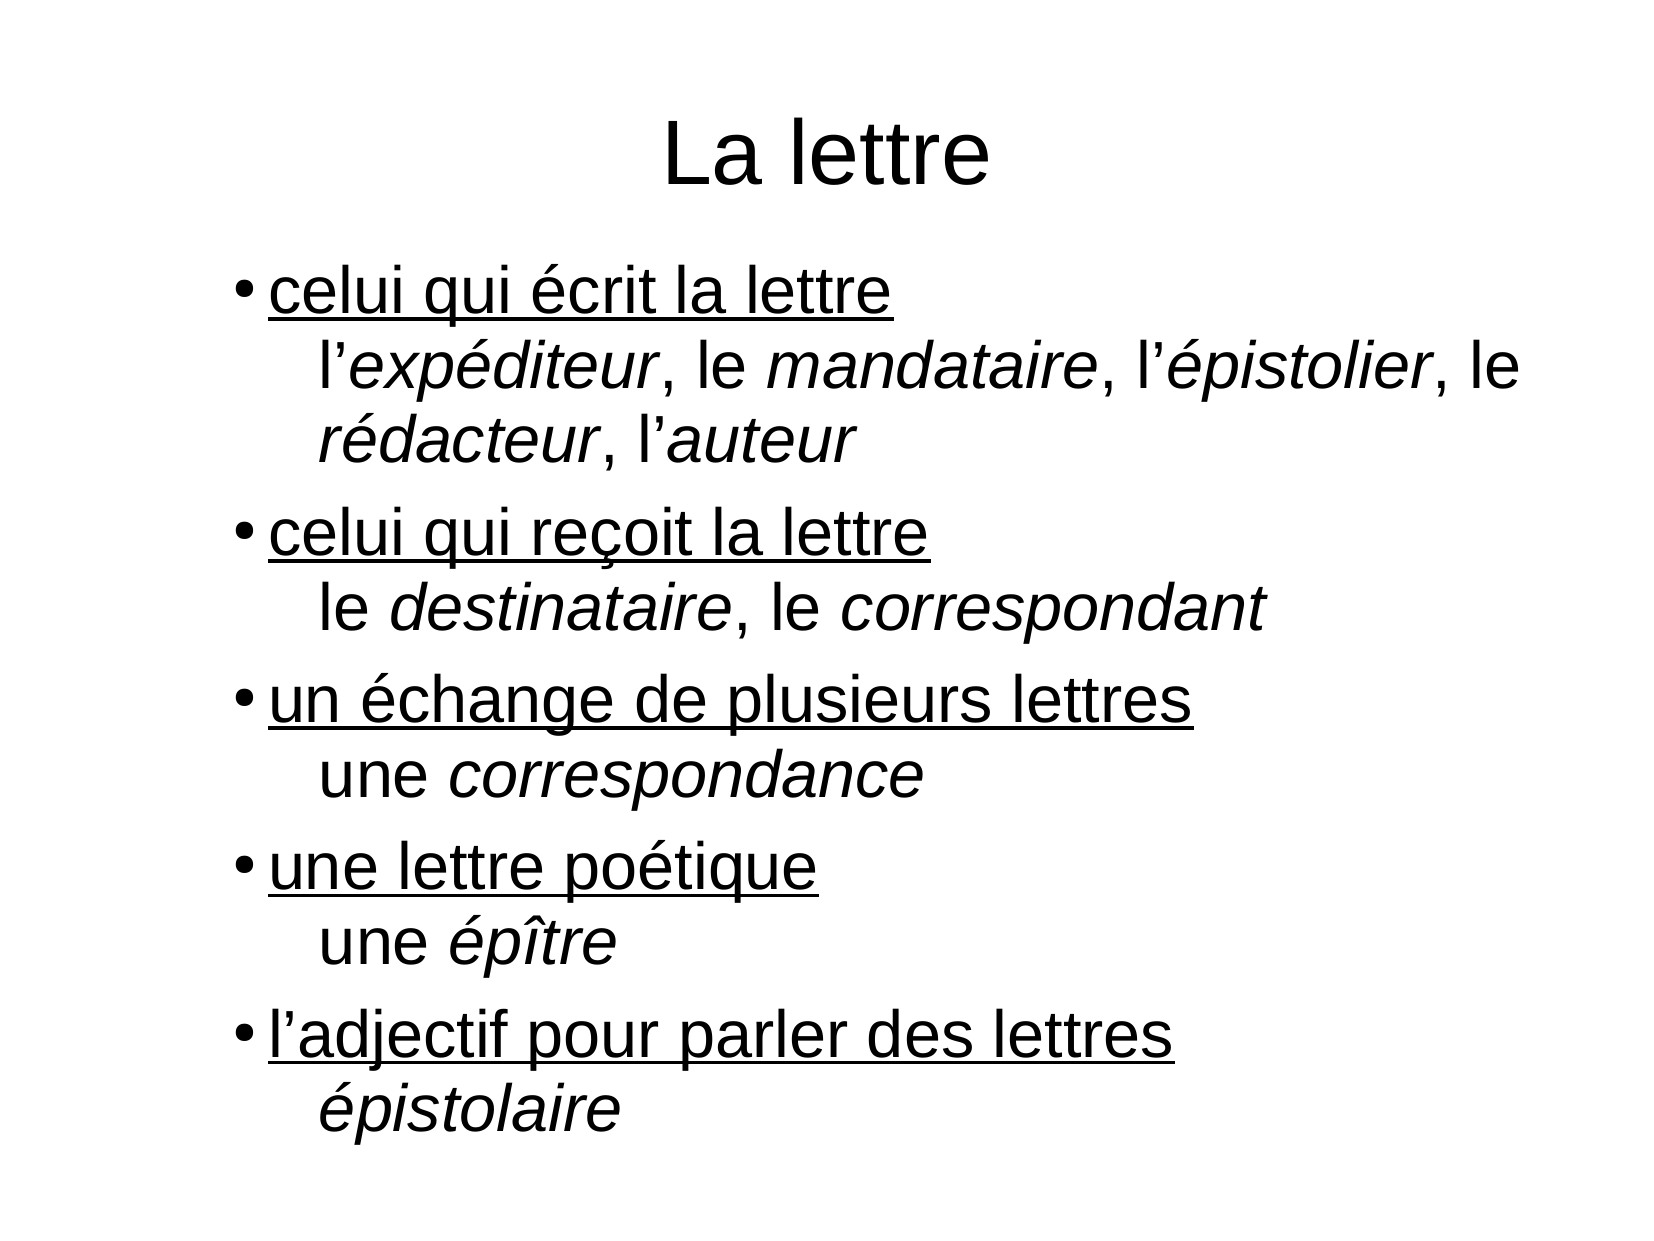

# La lettre
celui qui écrit la lettre
l’expéditeur, le mandataire, l’épistolier, le rédacteur, l’auteur
celui qui reçoit la lettre
le destinataire, le correspondant
un échange de plusieurs lettres
une correspondance
une lettre poétique
une épître
l’adjectif pour parler des lettres
épistolaire